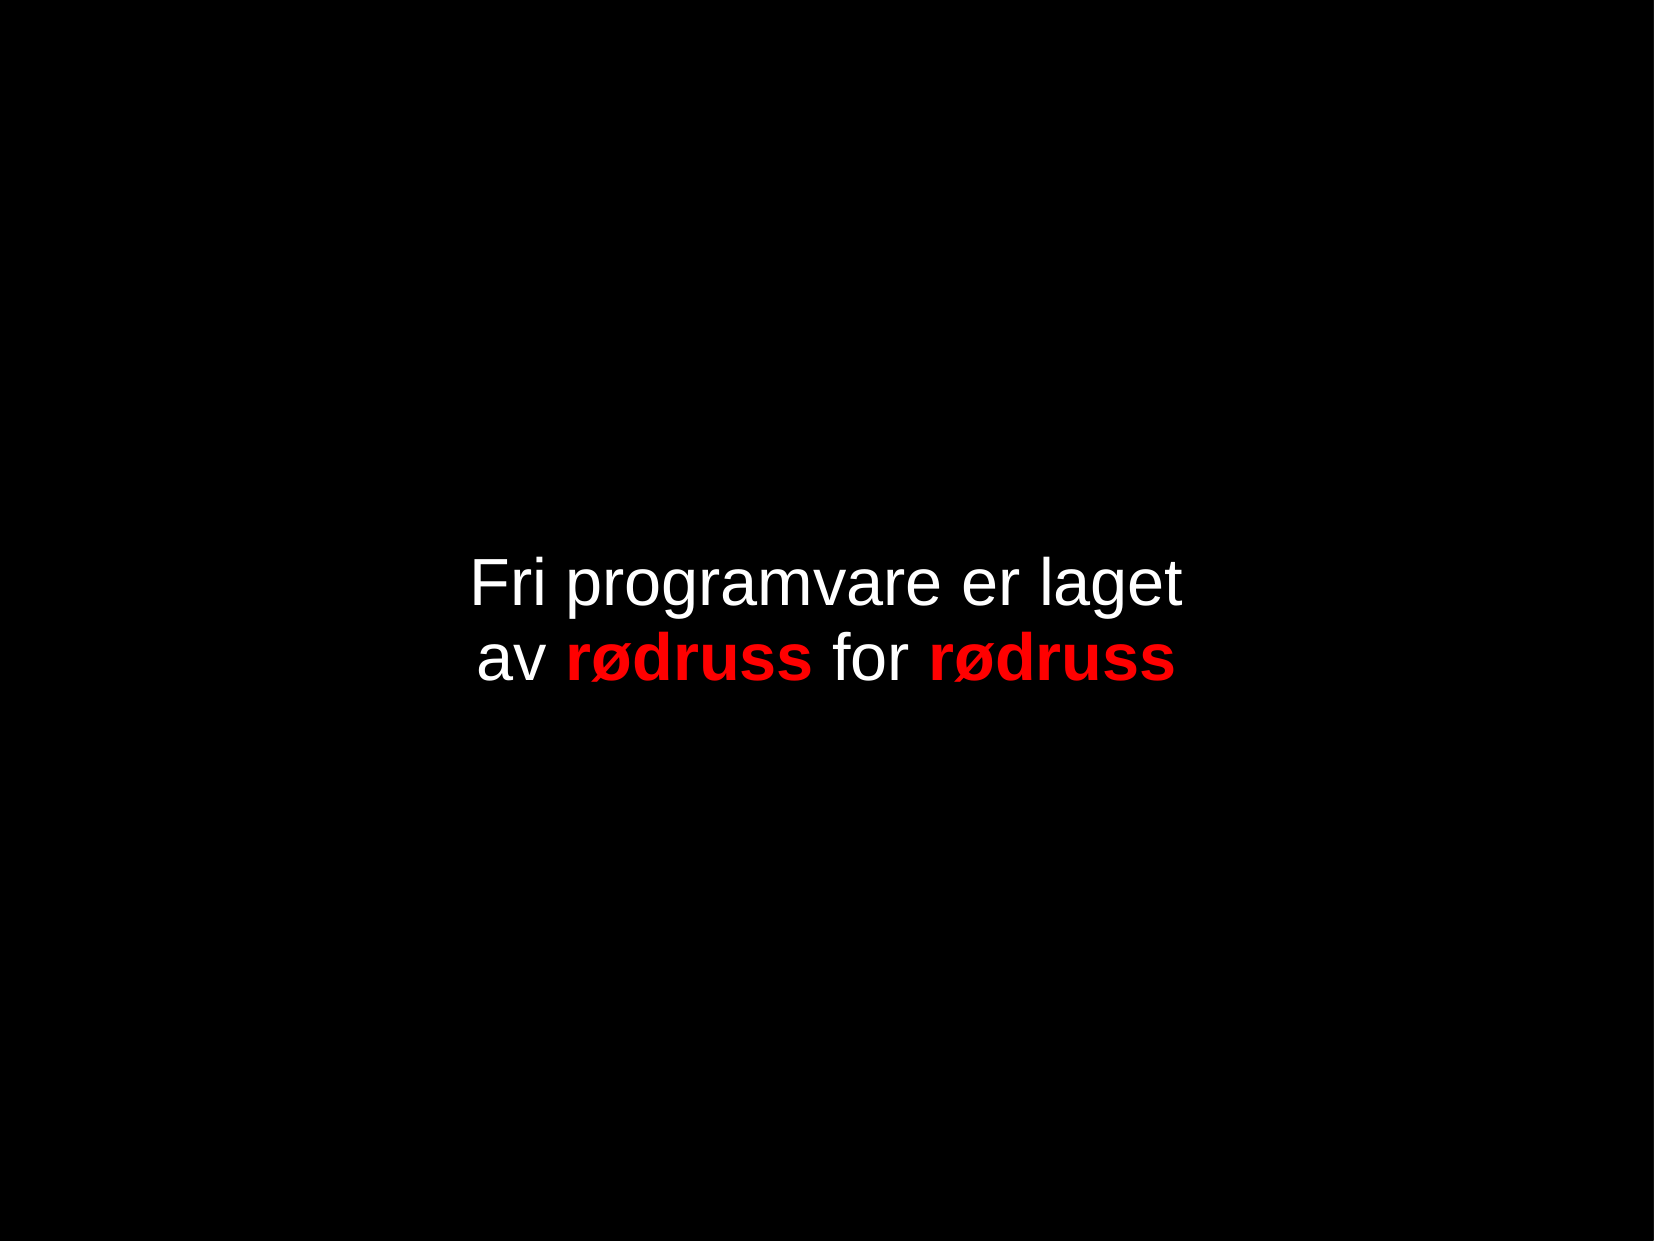

# Fri programvare er laget
av rødruss for rødruss